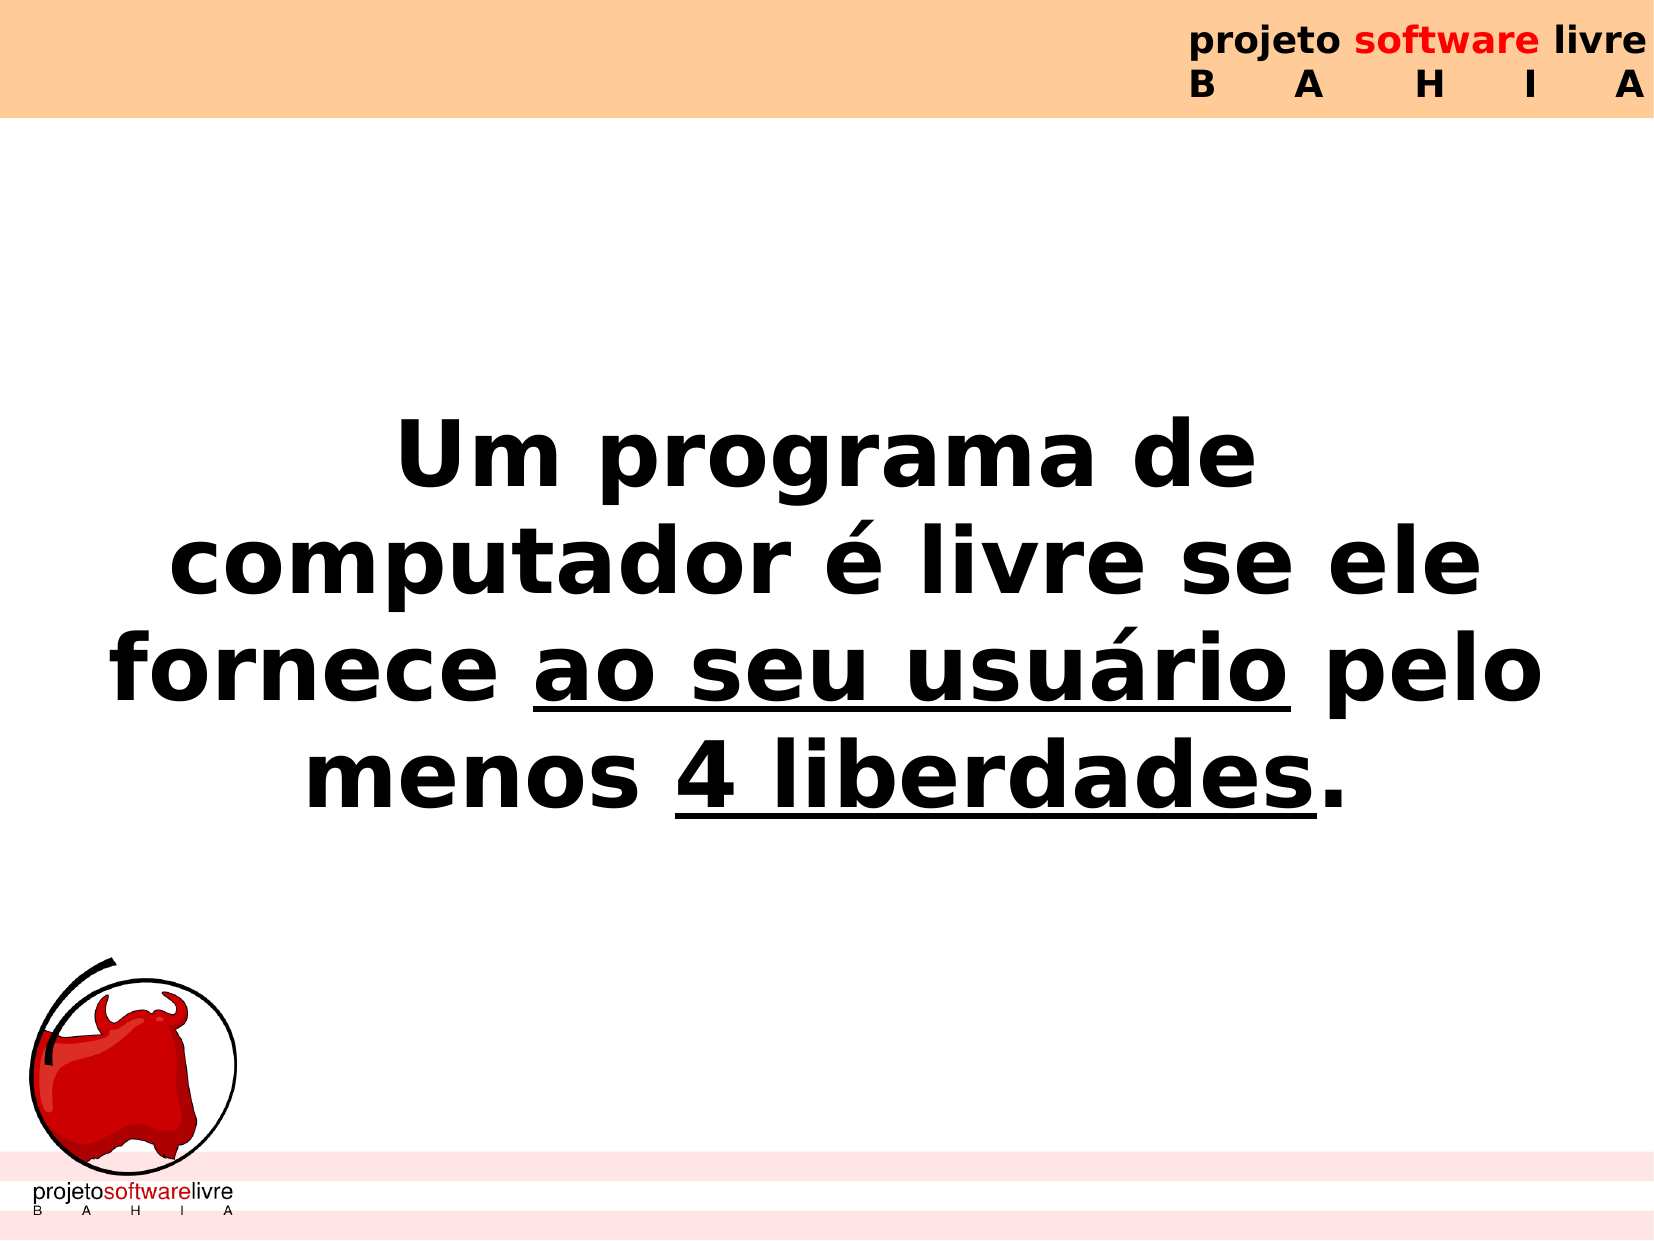

# Um programa de computador é livre se ele fornece ao seu usuário pelo menos 4 liberdades.